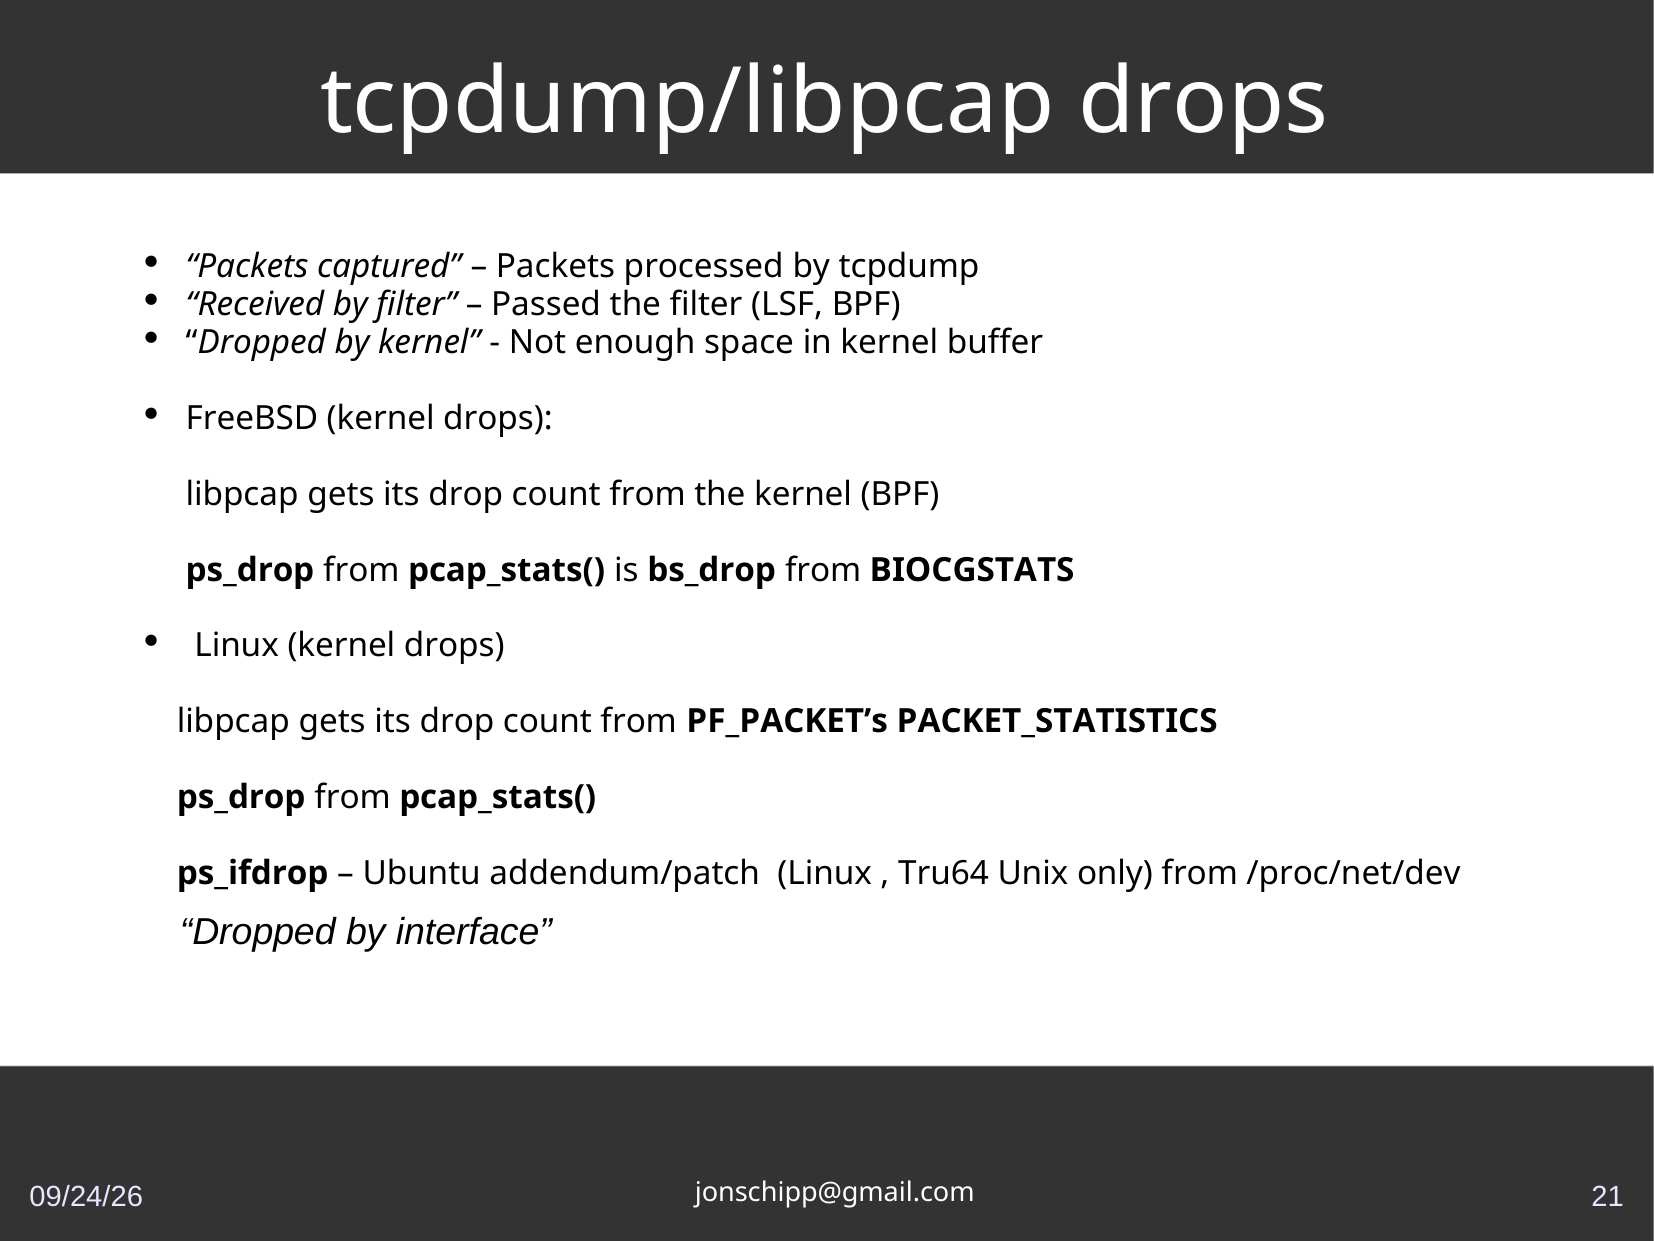

tcpdump/libpcap drops
 “Packets captured” – Packets processed by tcpdump
 “Received by filter” – Passed the filter (LSF, BPF)
 “Dropped by kernel” - Not enough space in kernel buffer
 FreeBSD (kernel drops):
 libpcap gets its drop count from the kernel (BPF)
 ps_drop from pcap_stats() is bs_drop from BIOCGSTATS
 Linux (kernel drops)
 libpcap gets its drop count from PF_PACKET’s PACKET_STATISTICS
 ps_drop from pcap_stats()
 ps_ifdrop – Ubuntu addendum/patch (Linux , Tru64 Unix only) from /proc/net/dev
“Dropped by interface”
jonschipp@gmail.com